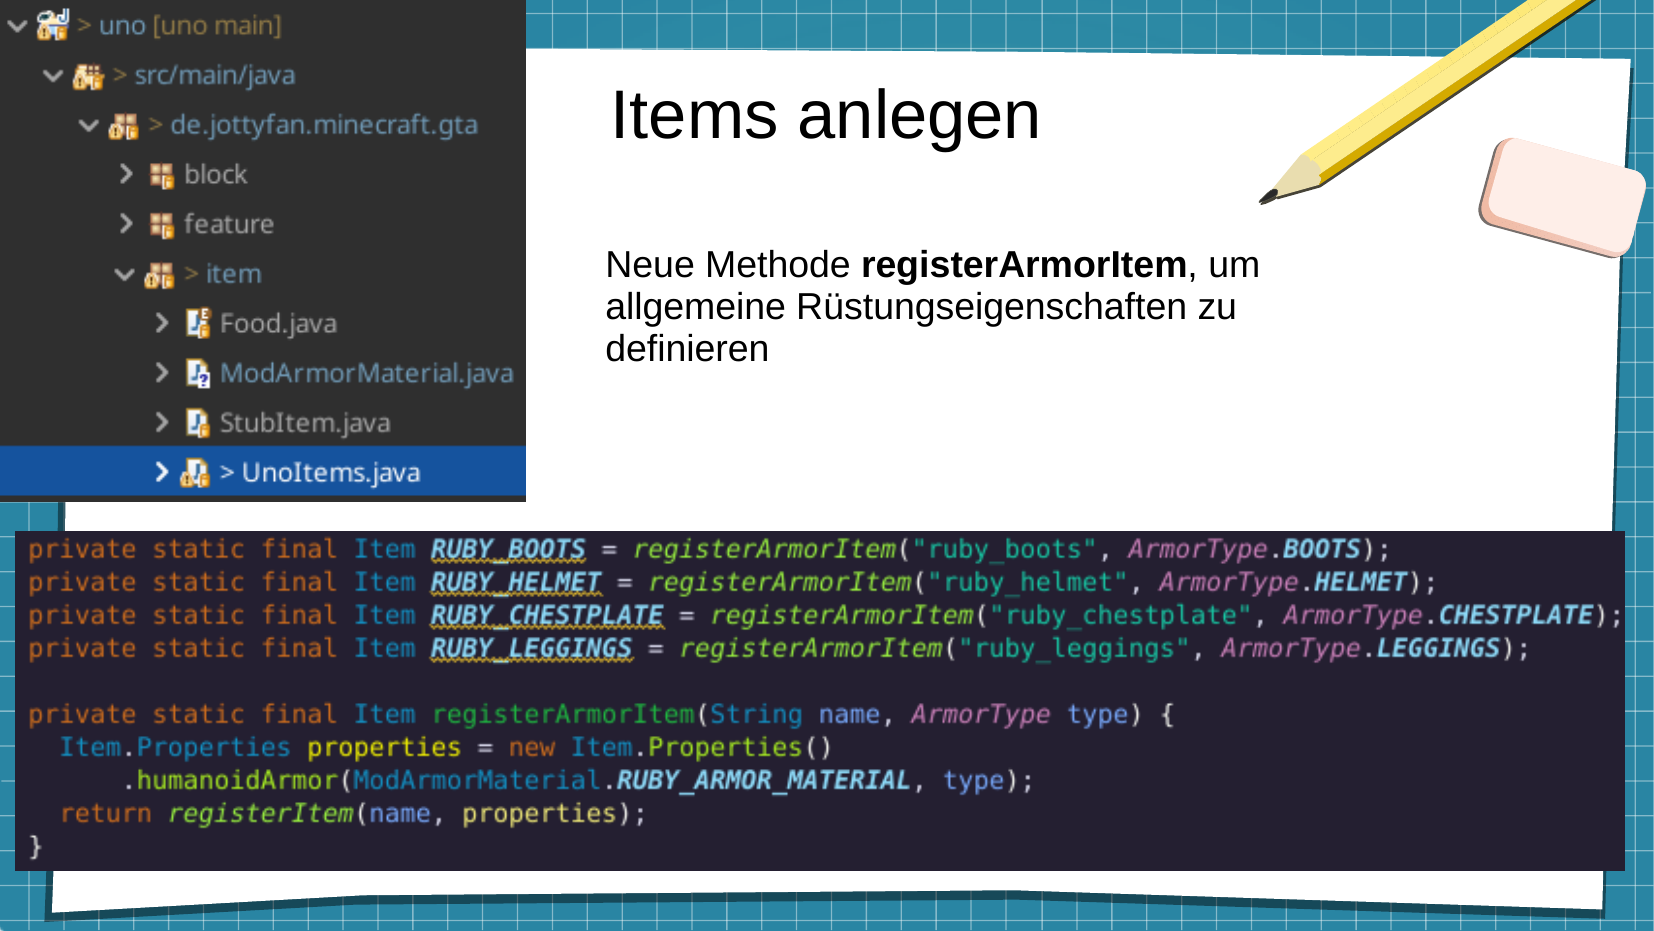

# Items anlegen
Neue Methode registerArmorItem, um allgemeine Rüstungseigenschaften zu definieren